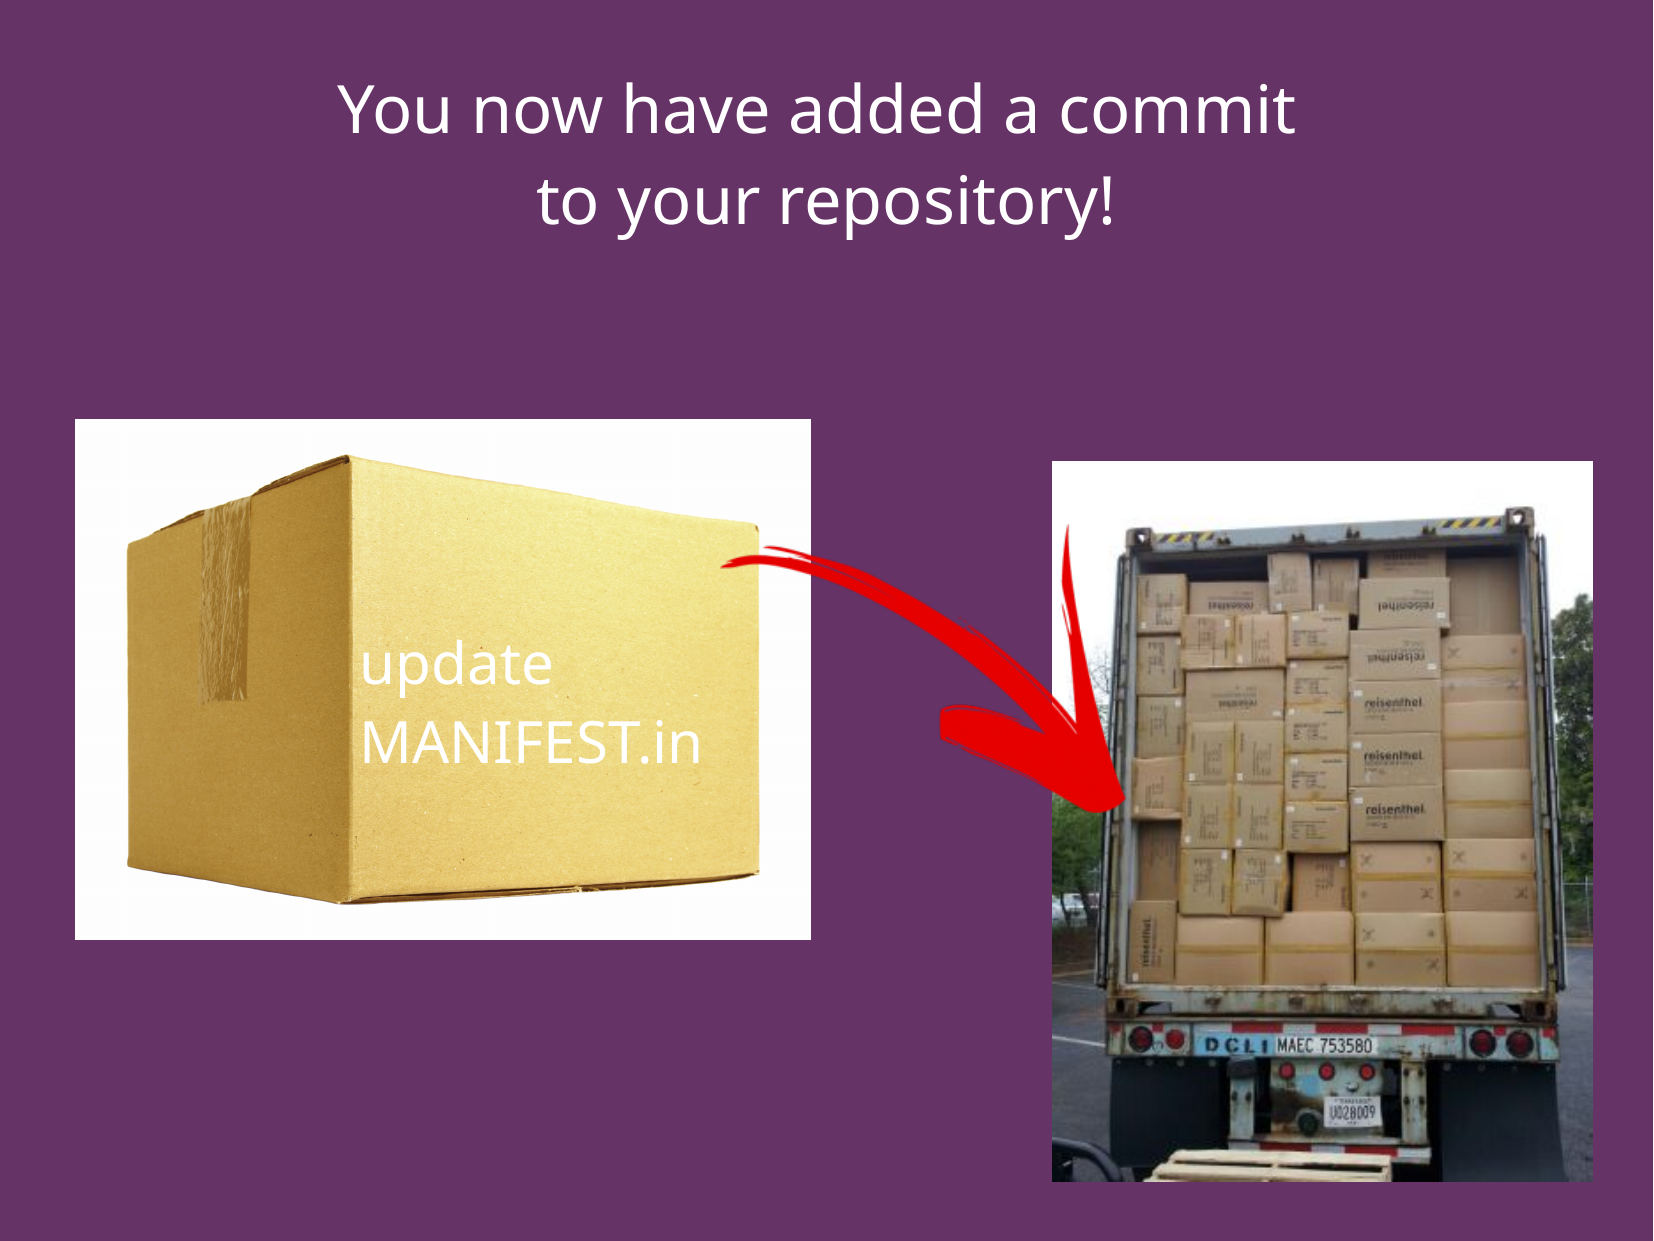

# You now have added a commit to your repository!
update MANIFEST.in